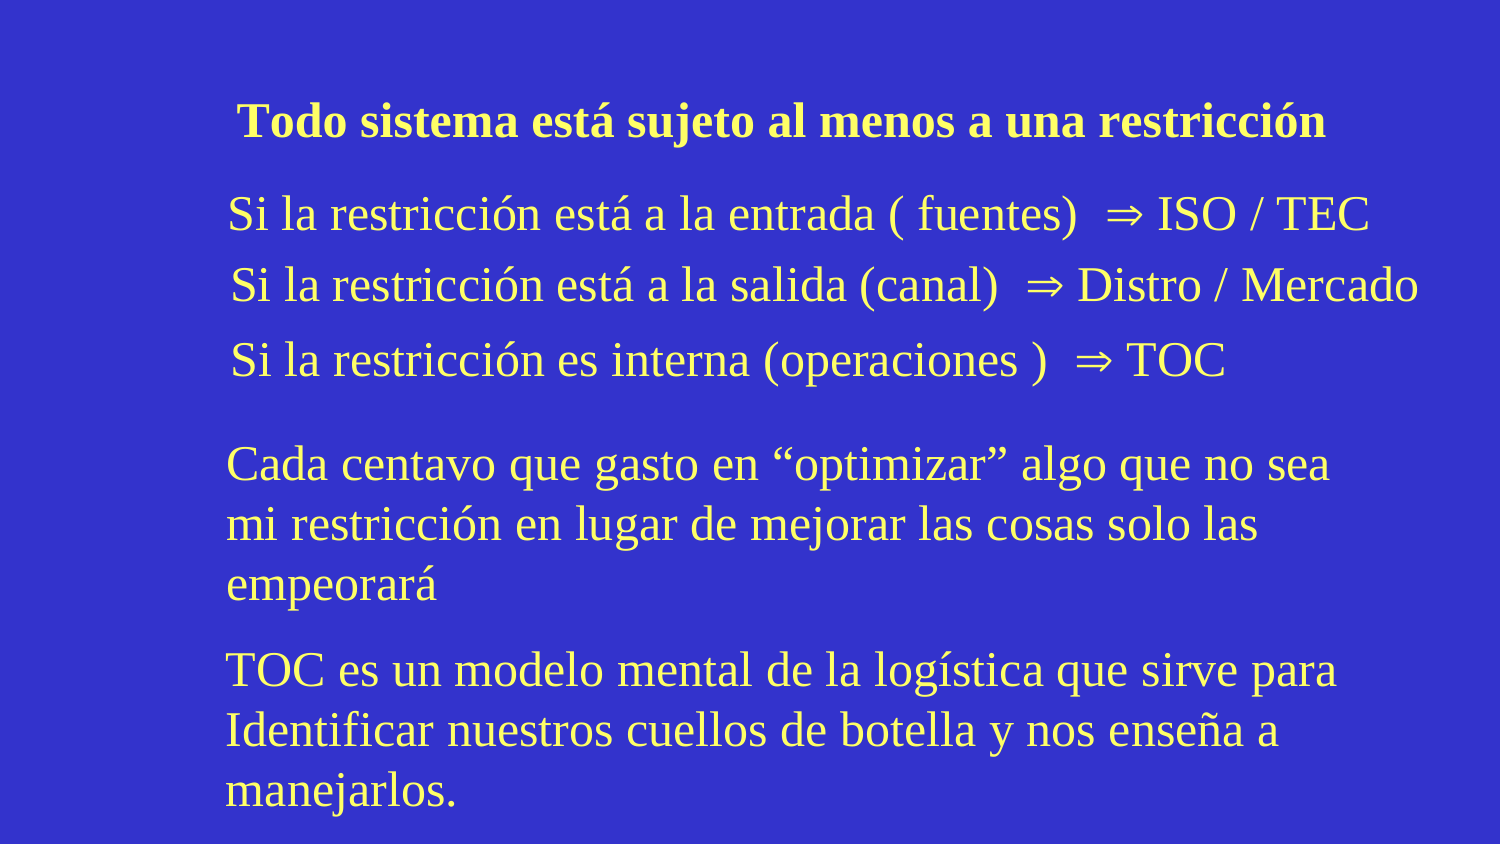

Todo sistema está sujeto al menos a una restricción
Si la restricción está a la entrada ( fuentes)  ISO / TEC
Si la restricción está a la salida (canal)  Distro / Mercado
Si la restricción es interna (operaciones )  TOC
Cada centavo que gasto en “optimizar” algo que no sea
mi restricción en lugar de mejorar las cosas solo las
empeorará
TOC es un modelo mental de la logística que sirve para
Identificar nuestros cuellos de botella y nos enseña a
manejarlos.